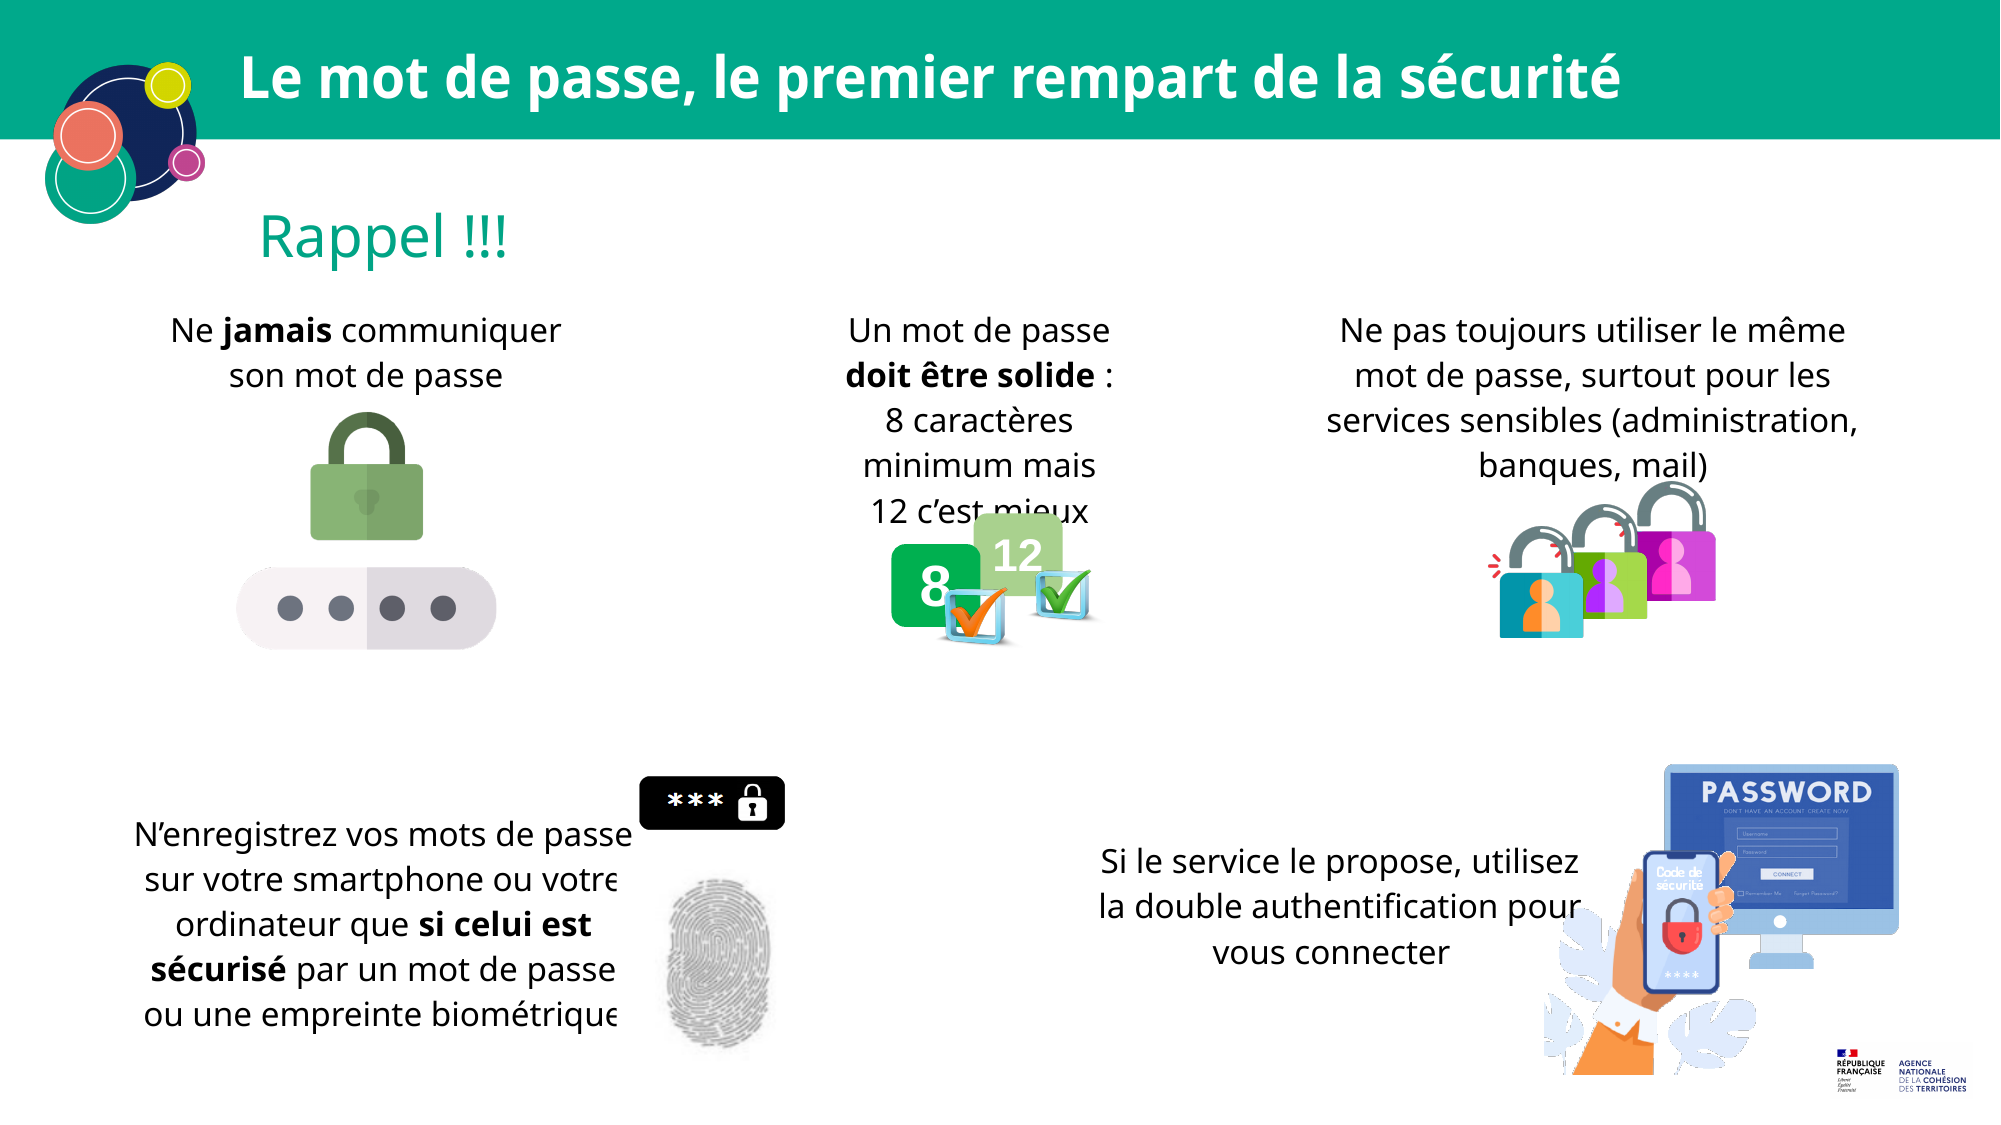

Le mot de passe, le premier rempart de la sécurité
Rappel !!!
Ne jamais communiquer son mot de passe
Un mot de passe doit être solide : 8 caractères minimum mais 12 c’est mieux
Ne pas toujours utiliser le même mot de passe, surtout pour les services sensibles (administration, banques, mail)
N’enregistrez vos mots de passe sur votre smartphone ou votre ordinateur que si celui est sécurisé par un mot de passe ou une empreinte biométrique
Si le service le propose, utilisez la double authentification pour vous connecter